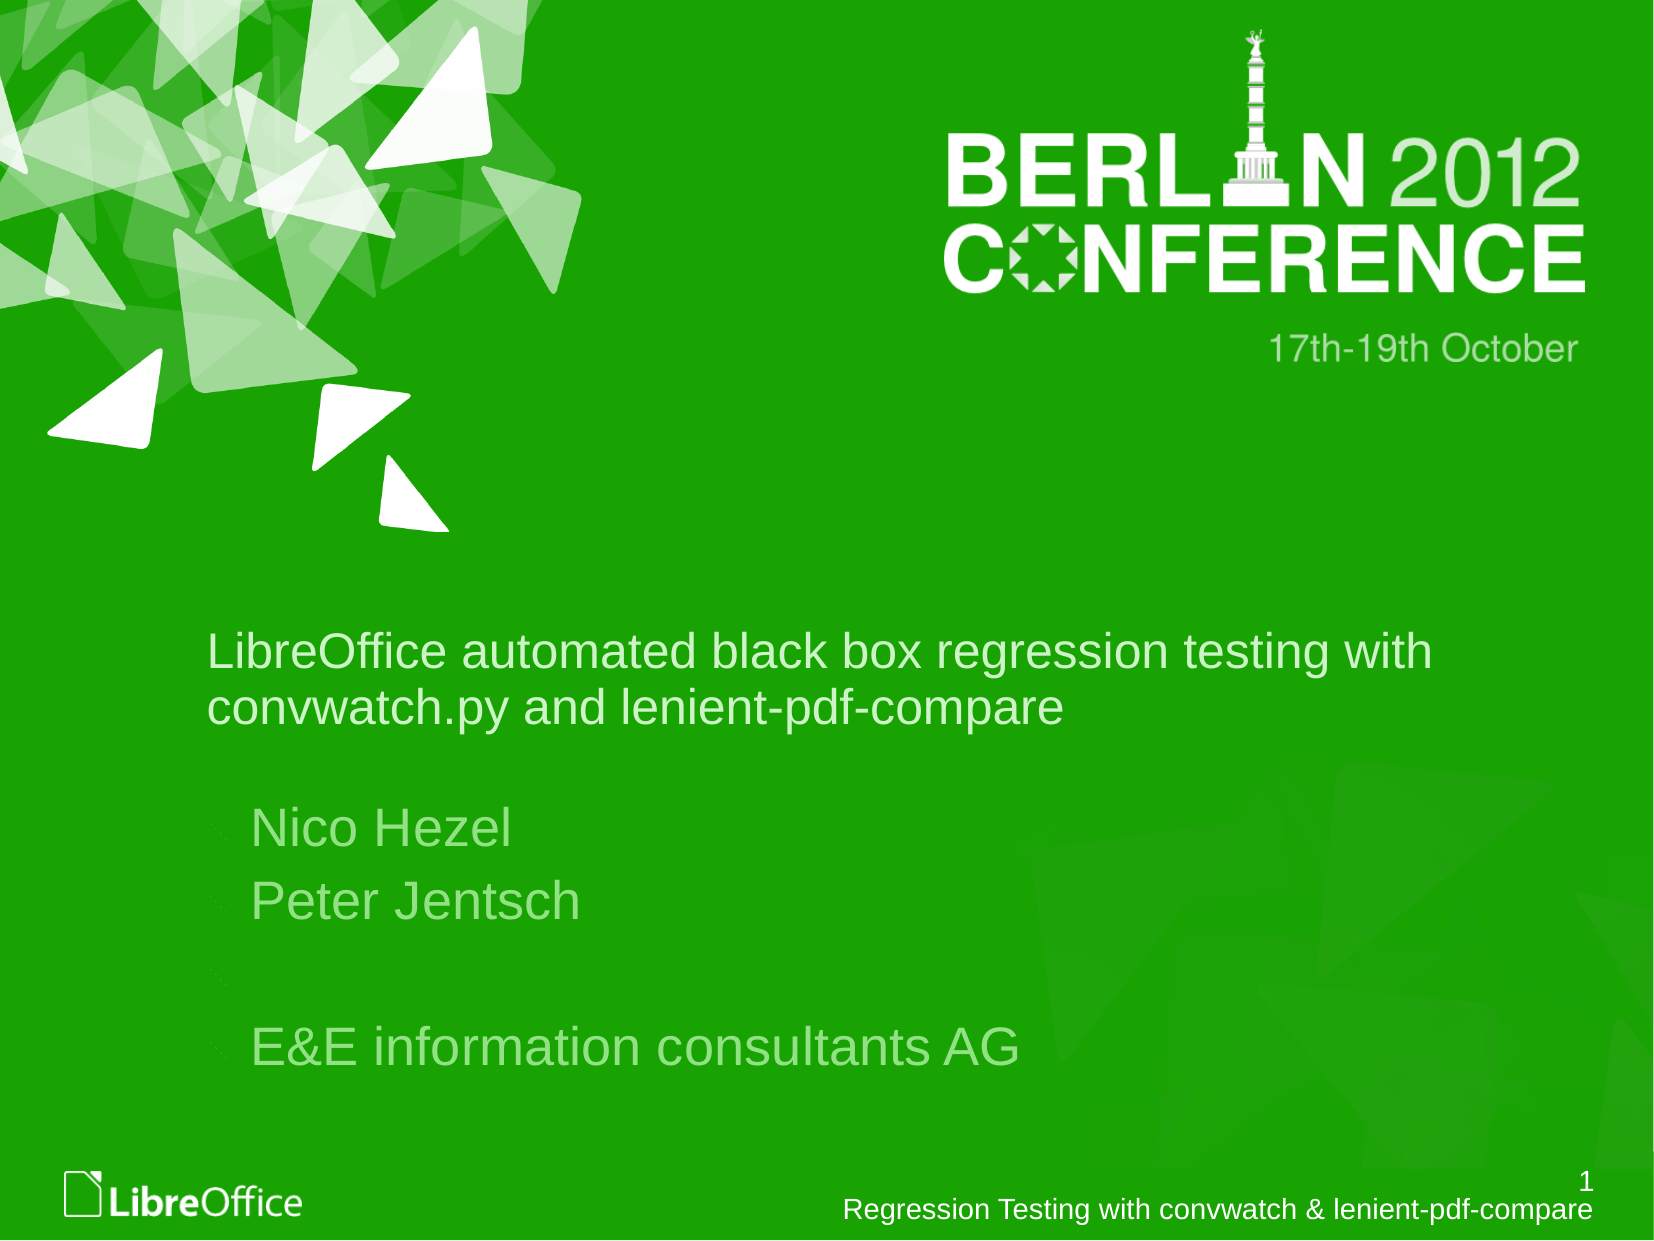

# LibreOffice automated black box regression testing with convwatch.py and lenient-pdf-compare
Nico Hezel
Peter Jentsch
E&E information consultants AG
1
Regression Testing with convwatch & lenient-pdf-compare